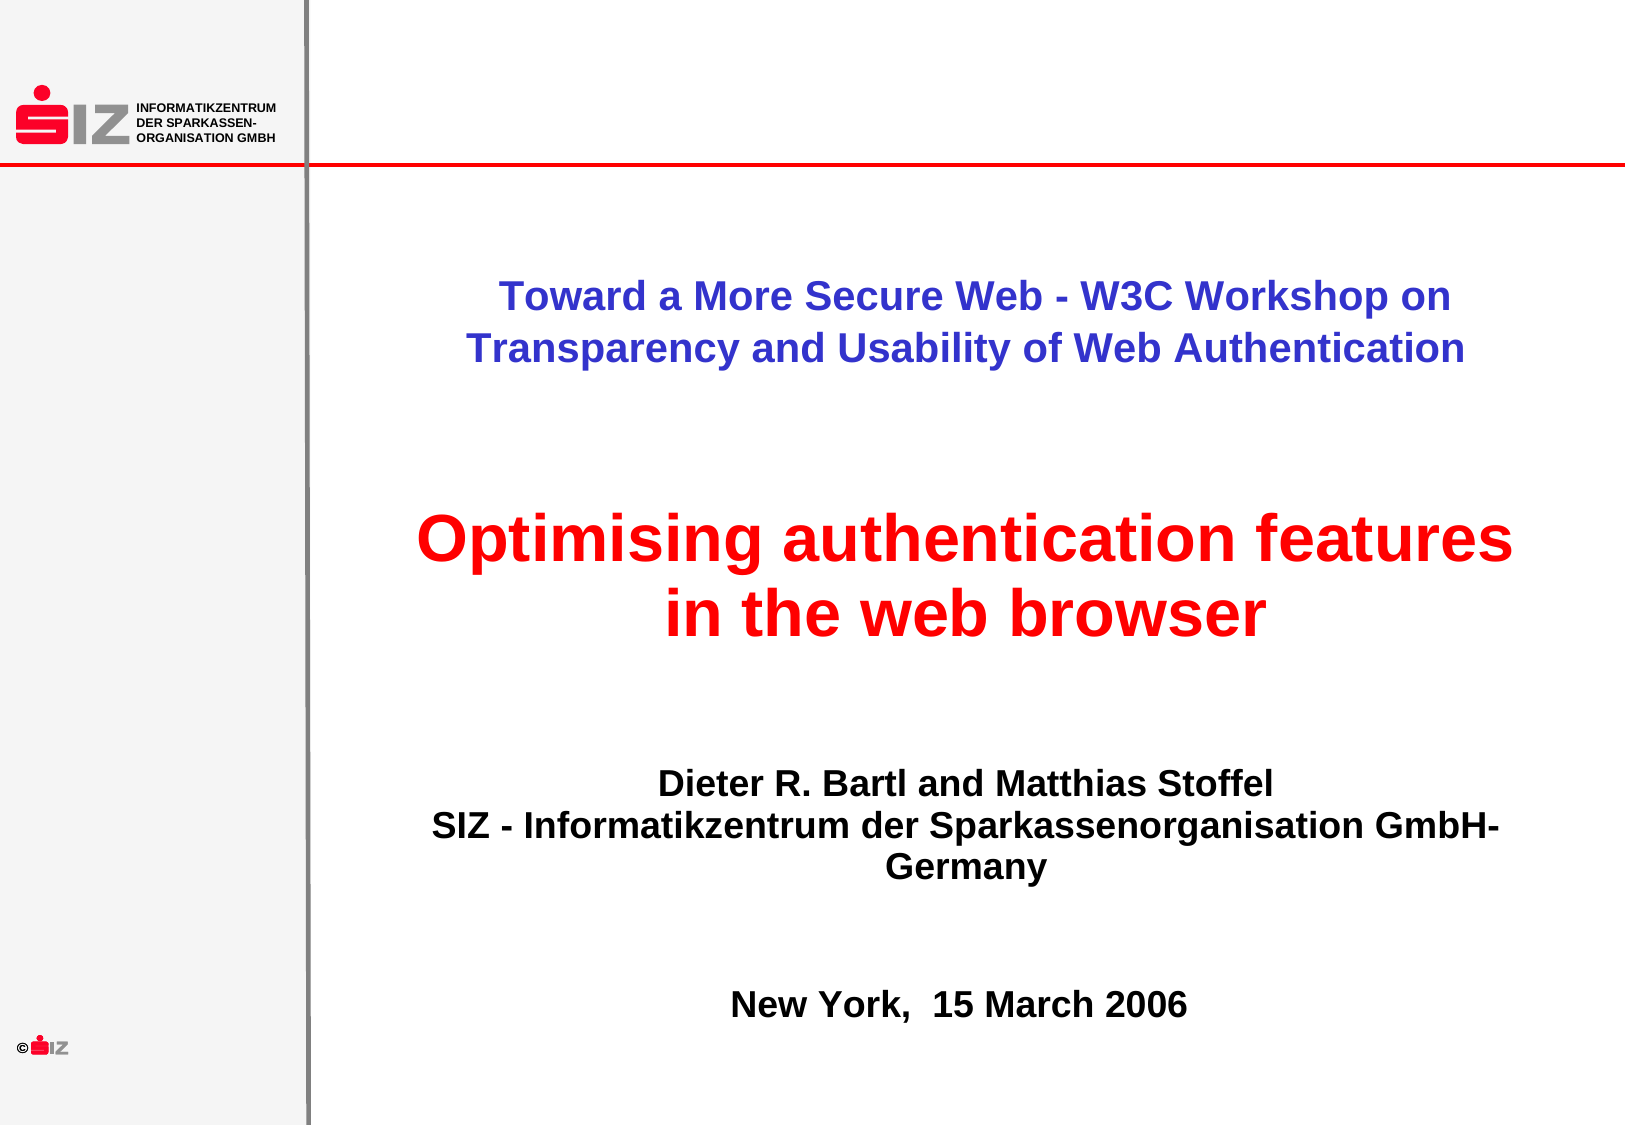

# Toward a More Secure Web - W3C Workshop on Transparency and Usability of Web Authentication Optimising authentication features in the web browser Dieter R. Bartl and Matthias Stoffel SIZ - Informatikzentrum der Sparkassenorganisation GmbH- Germany
New York, 15 March 2006